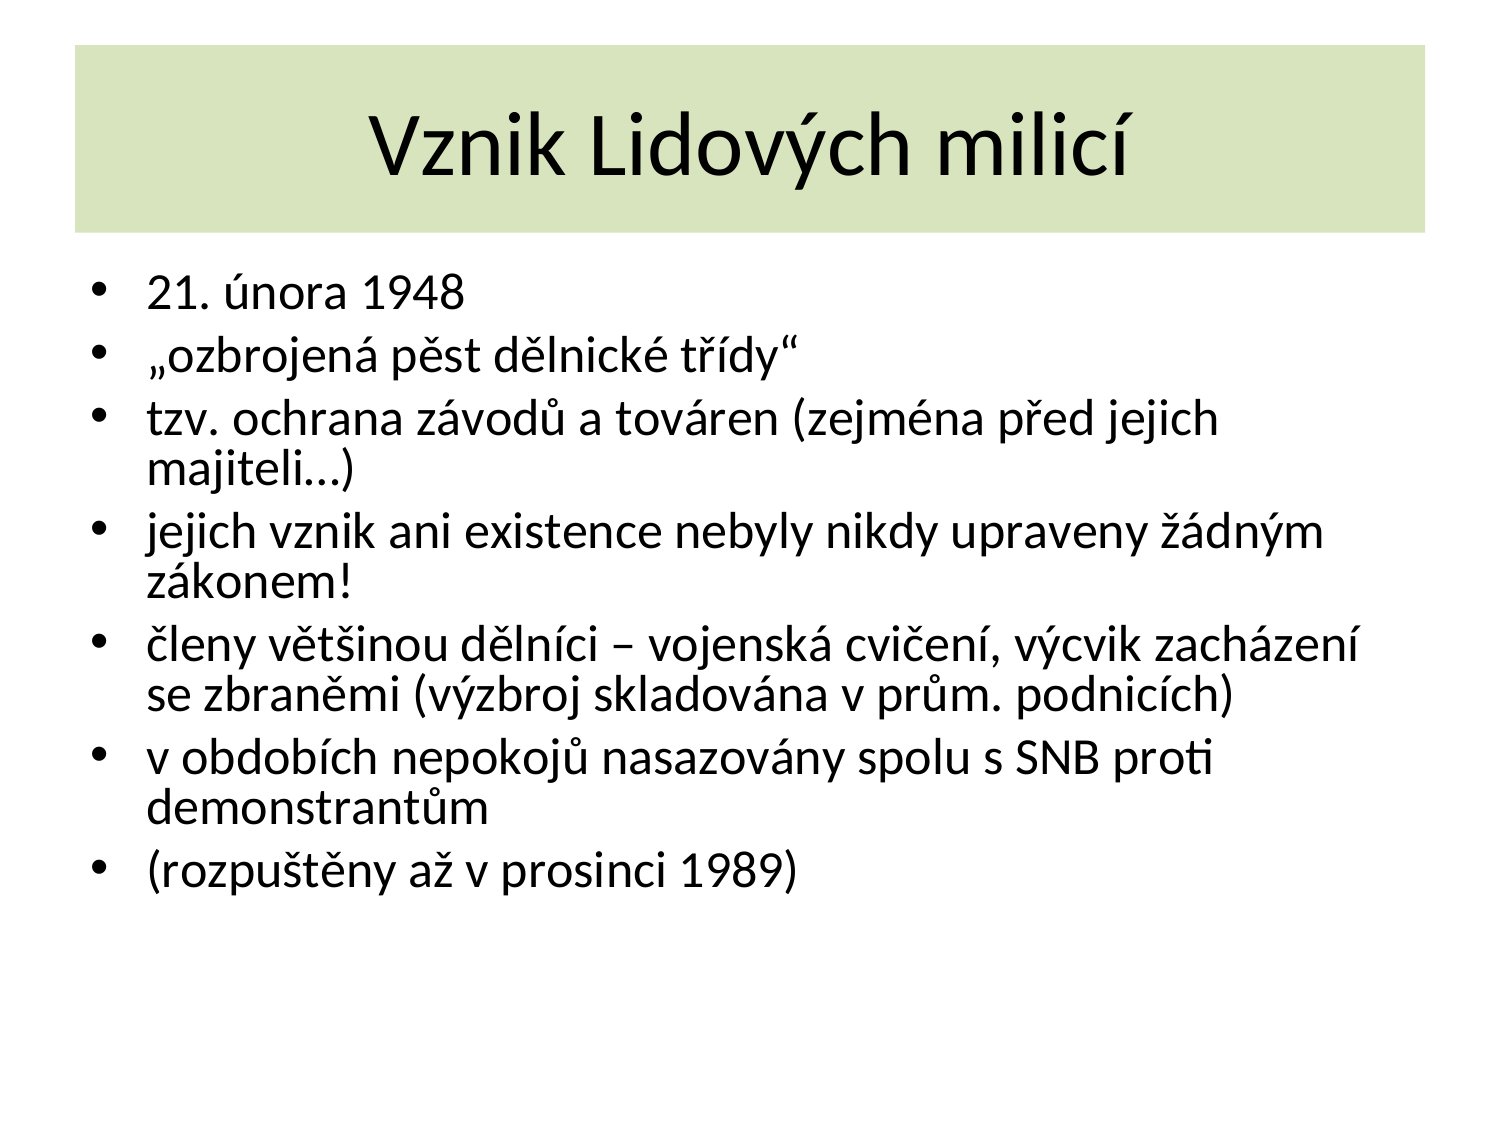

# Vznik Lidových milicí
21. února 1948
„ozbrojená pěst dělnické třídy“
tzv. ochrana závodů a továren (zejména před jejich majiteli…)
jejich vznik ani existence nebyly nikdy upraveny žádným zákonem!
členy většinou dělníci – vojenská cvičení, výcvik zacházení se zbraněmi (výzbroj skladována v prům. podnicích)
v obdobích nepokojů nasazovány spolu s SNB proti demonstrantům
(rozpuštěny až v prosinci 1989)